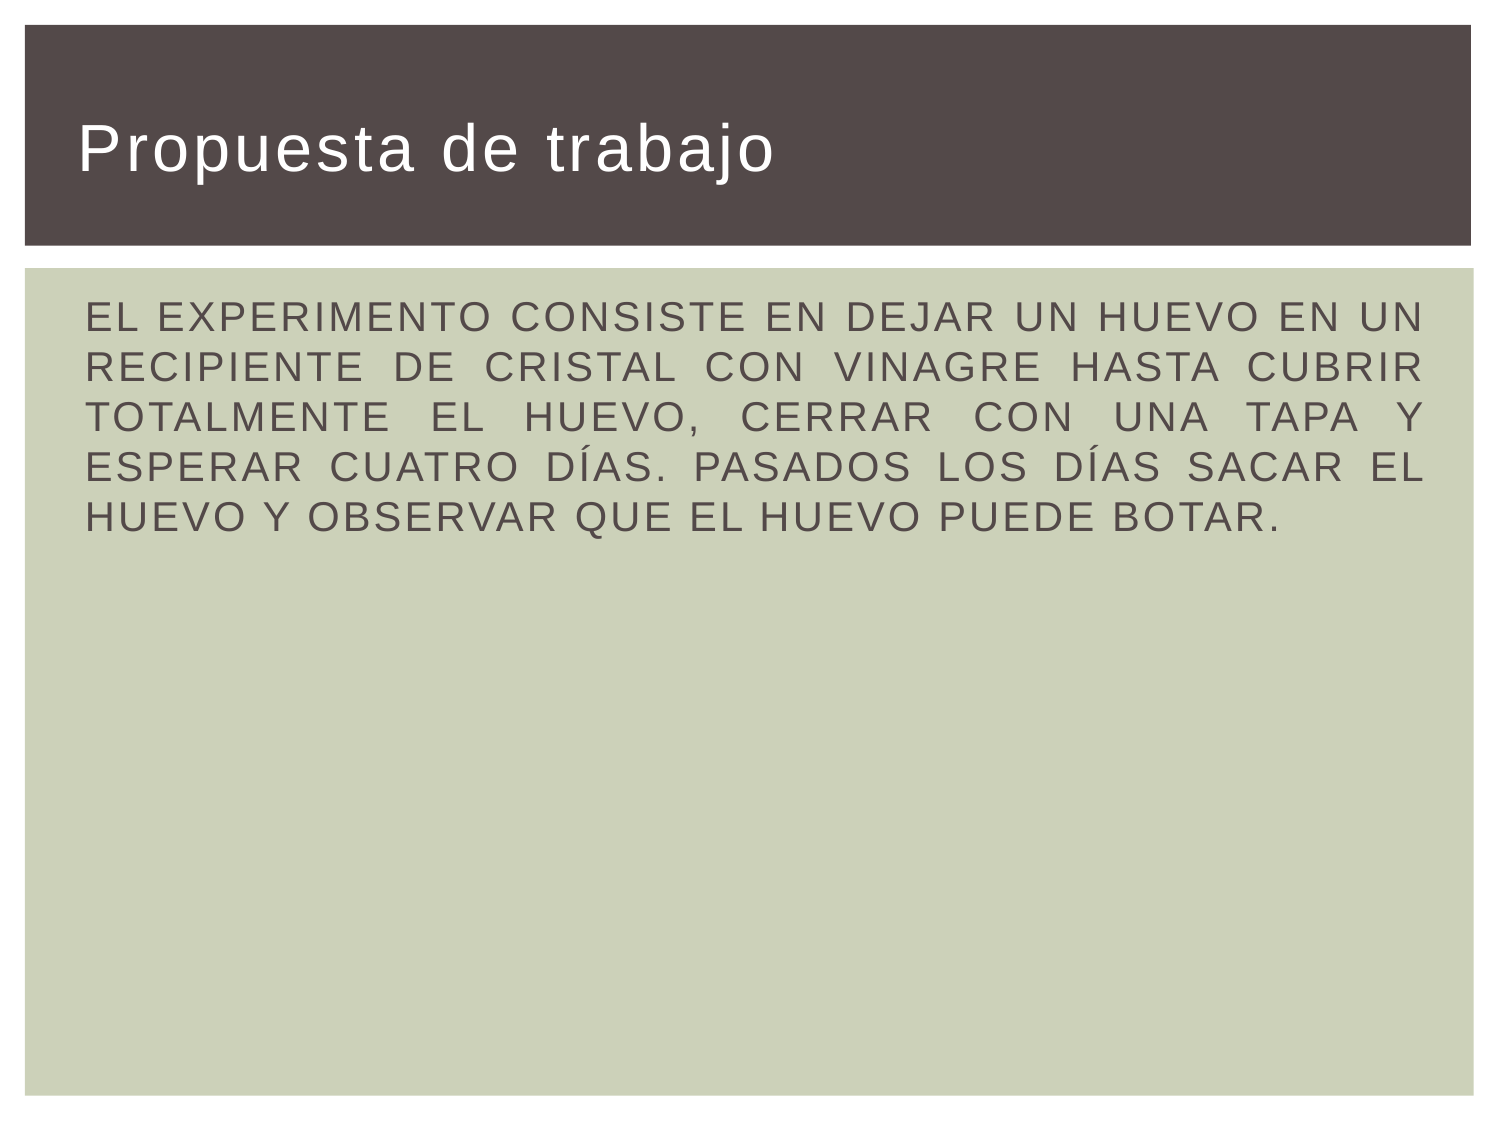

Propuesta de trabajo
# EL EXPERIMENTO CONSISTE EN DEJAR UN HUEVO EN UN RECIPIENTE DE CRISTAL CON VINAGRE HASTA CUBRIR TOTALMENTE EL HUEVO, CERRAR CON UNA TAPA Y ESPERAR CUATRO DÍAS. PASADOS LOS DÍAS SACAR EL HUEVO Y OBSERVAR QUE EL HUEVO PUEDE BOTAR.